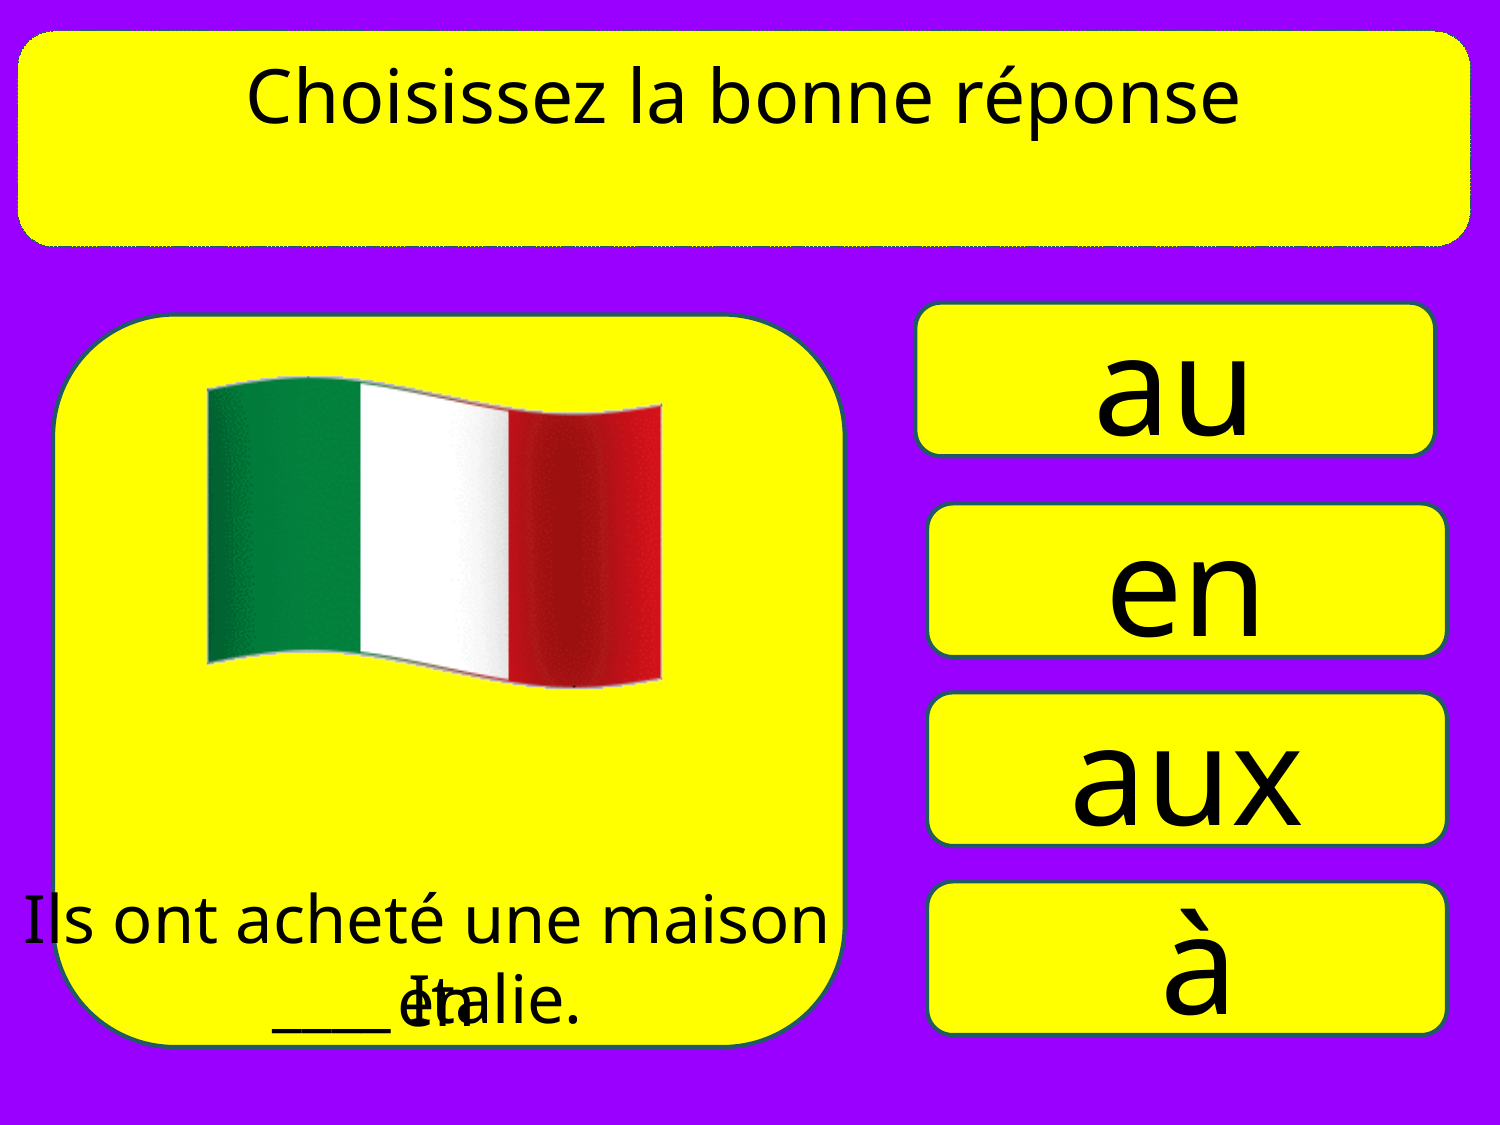

Choisissez la bonne réponse
au
en
aux
Ils ont acheté une maison ____ Italie.
à
en